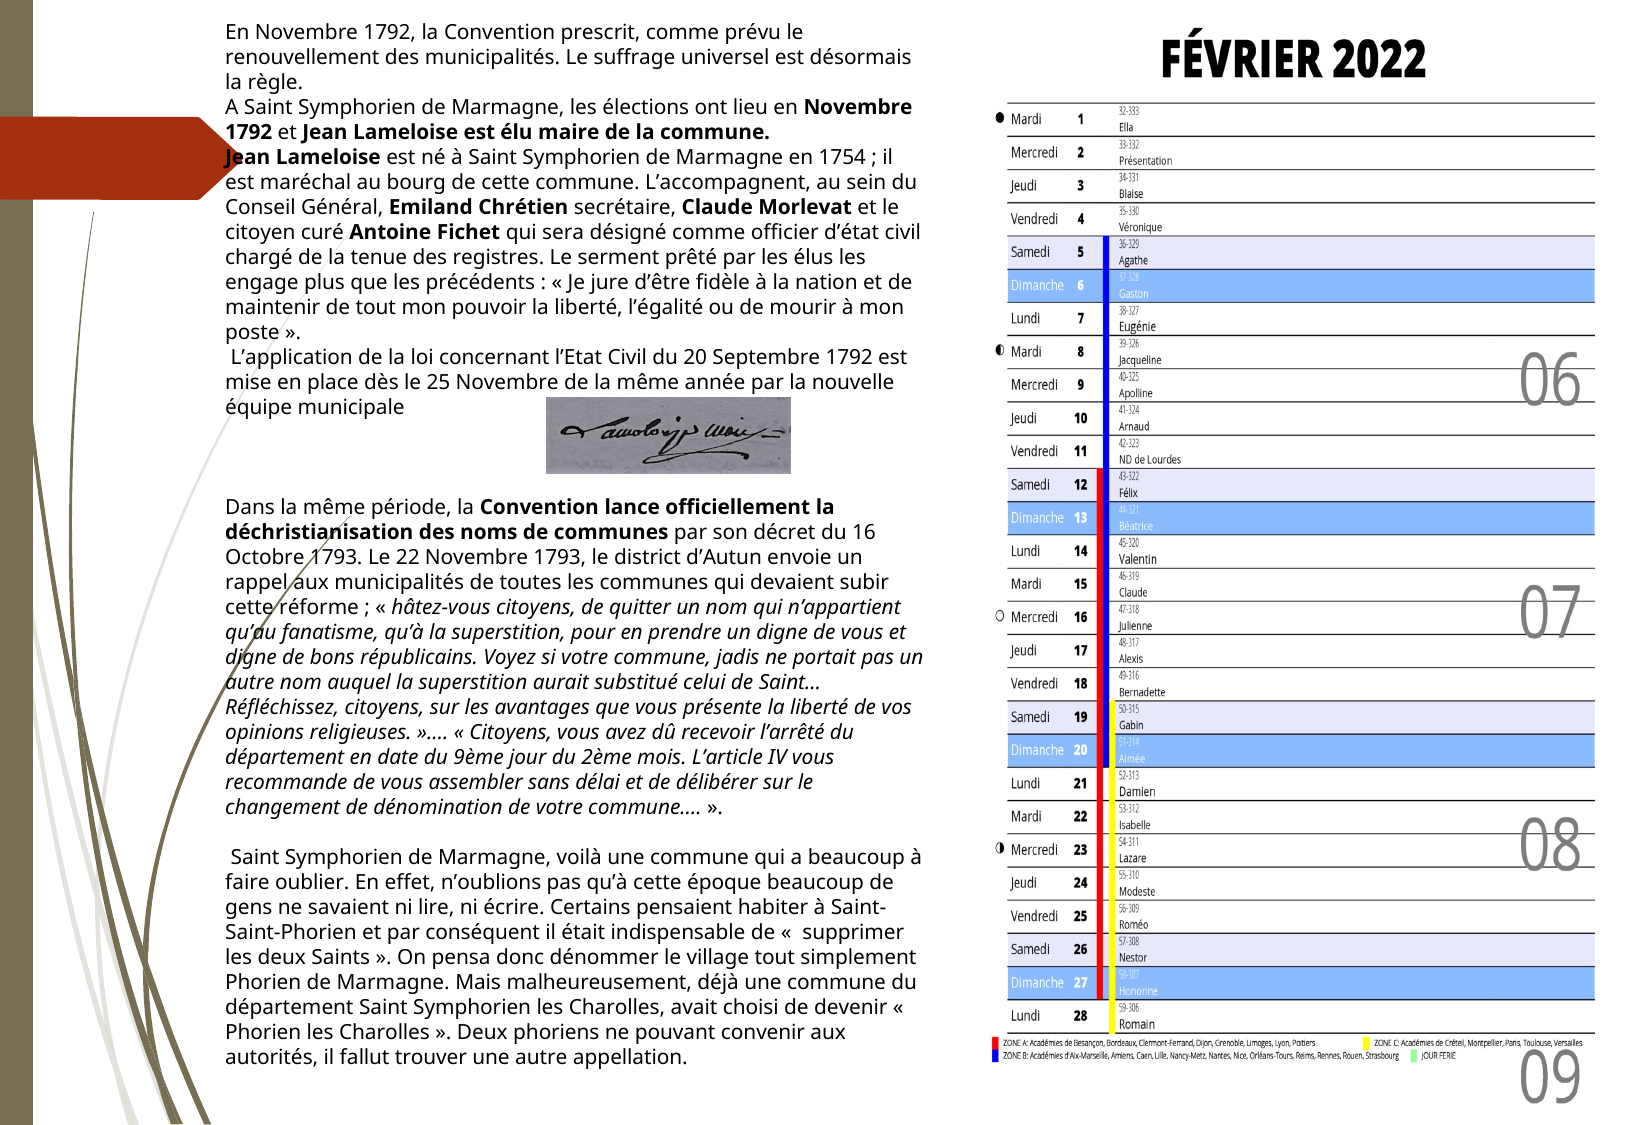

En Novembre 1792, la Convention prescrit, comme prévu le renouvellement des municipalités. Le suffrage universel est désormais la règle.
A Saint Symphorien de Marmagne, les élections ont lieu en Novembre 1792 et Jean Lameloise est élu maire de la commune.
Jean Lameloise est né à Saint Symphorien de Marmagne en 1754 ; il est maréchal au bourg de cette commune. L’accompagnent, au sein du Conseil Général, Emiland Chrétien secrétaire, Claude Morlevat et le citoyen curé Antoine Fichet qui sera désigné comme officier d’état civil chargé de la tenue des registres. Le serment prêté par les élus les engage plus que les précédents : « Je jure d’être fidèle à la nation et de maintenir de tout mon pouvoir la liberté, l’égalité ou de mourir à mon poste ».
 L’application de la loi concernant l’Etat Civil du 20 Septembre 1792 est mise en place dès le 25 Novembre de la même année par la nouvelle équipe municipale
Dans la même période, la Convention lance officiellement la déchristianisation des noms de communes par son décret du 16 Octobre 1793. Le 22 Novembre 1793, le district d’Autun envoie un rappel aux municipalités de toutes les communes qui devaient subir cette réforme ; « hâtez-vous citoyens, de quitter un nom qui n’appartient qu’au fanatisme, qu’à la superstition, pour en prendre un digne de vous et digne de bons républicains. Voyez si votre commune, jadis ne portait pas un autre nom auquel la superstition aurait substitué celui de Saint…Réfléchissez, citoyens, sur les avantages que vous présente la liberté de vos opinions religieuses. »…. « Citoyens, vous avez dû recevoir l’arrêté du département en date du 9ème jour du 2ème mois. L’article IV vous recommande de vous assembler sans délai et de délibérer sur le changement de dénomination de votre commune…. ».
 Saint Symphorien de Marmagne, voilà une commune qui a beaucoup à faire oublier. En effet, n’oublions pas qu’à cette époque beaucoup de gens ne savaient ni lire, ni écrire. Certains pensaient habiter à Saint-Saint-Phorien et par conséquent il était indispensable de « supprimer les deux Saints ». On pensa donc dénommer le village tout simplement Phorien de Marmagne. Mais malheureusement, déjà une commune du département Saint Symphorien les Charolles, avait choisi de devenir « Phorien les Charolles ». Deux phoriens ne pouvant convenir aux autorités, il fallut trouver une autre appellation.